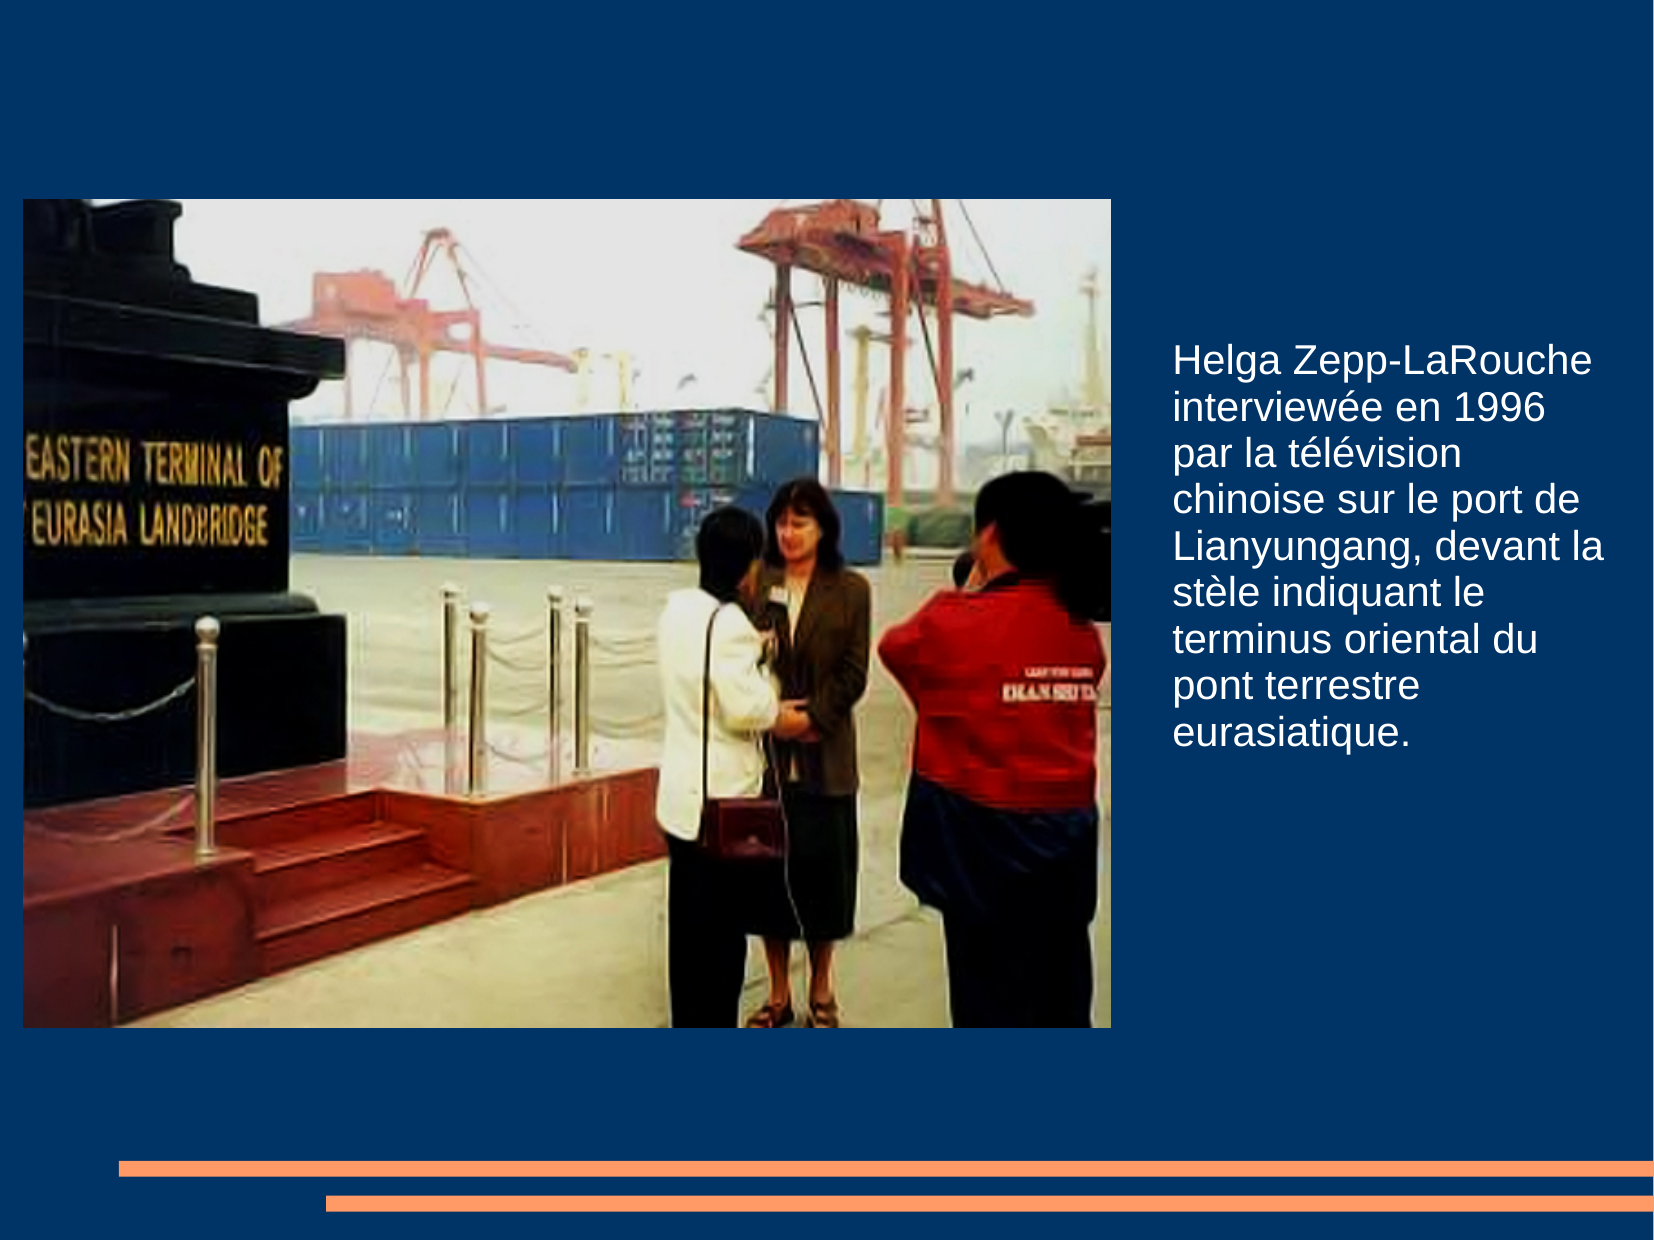

Helga Zepp-LaRouche interviewée en 1996 par la télévision chinoise sur le port de Lianyungang, devant la stèle indiquant le terminus oriental du pont terrestre eurasiatique.